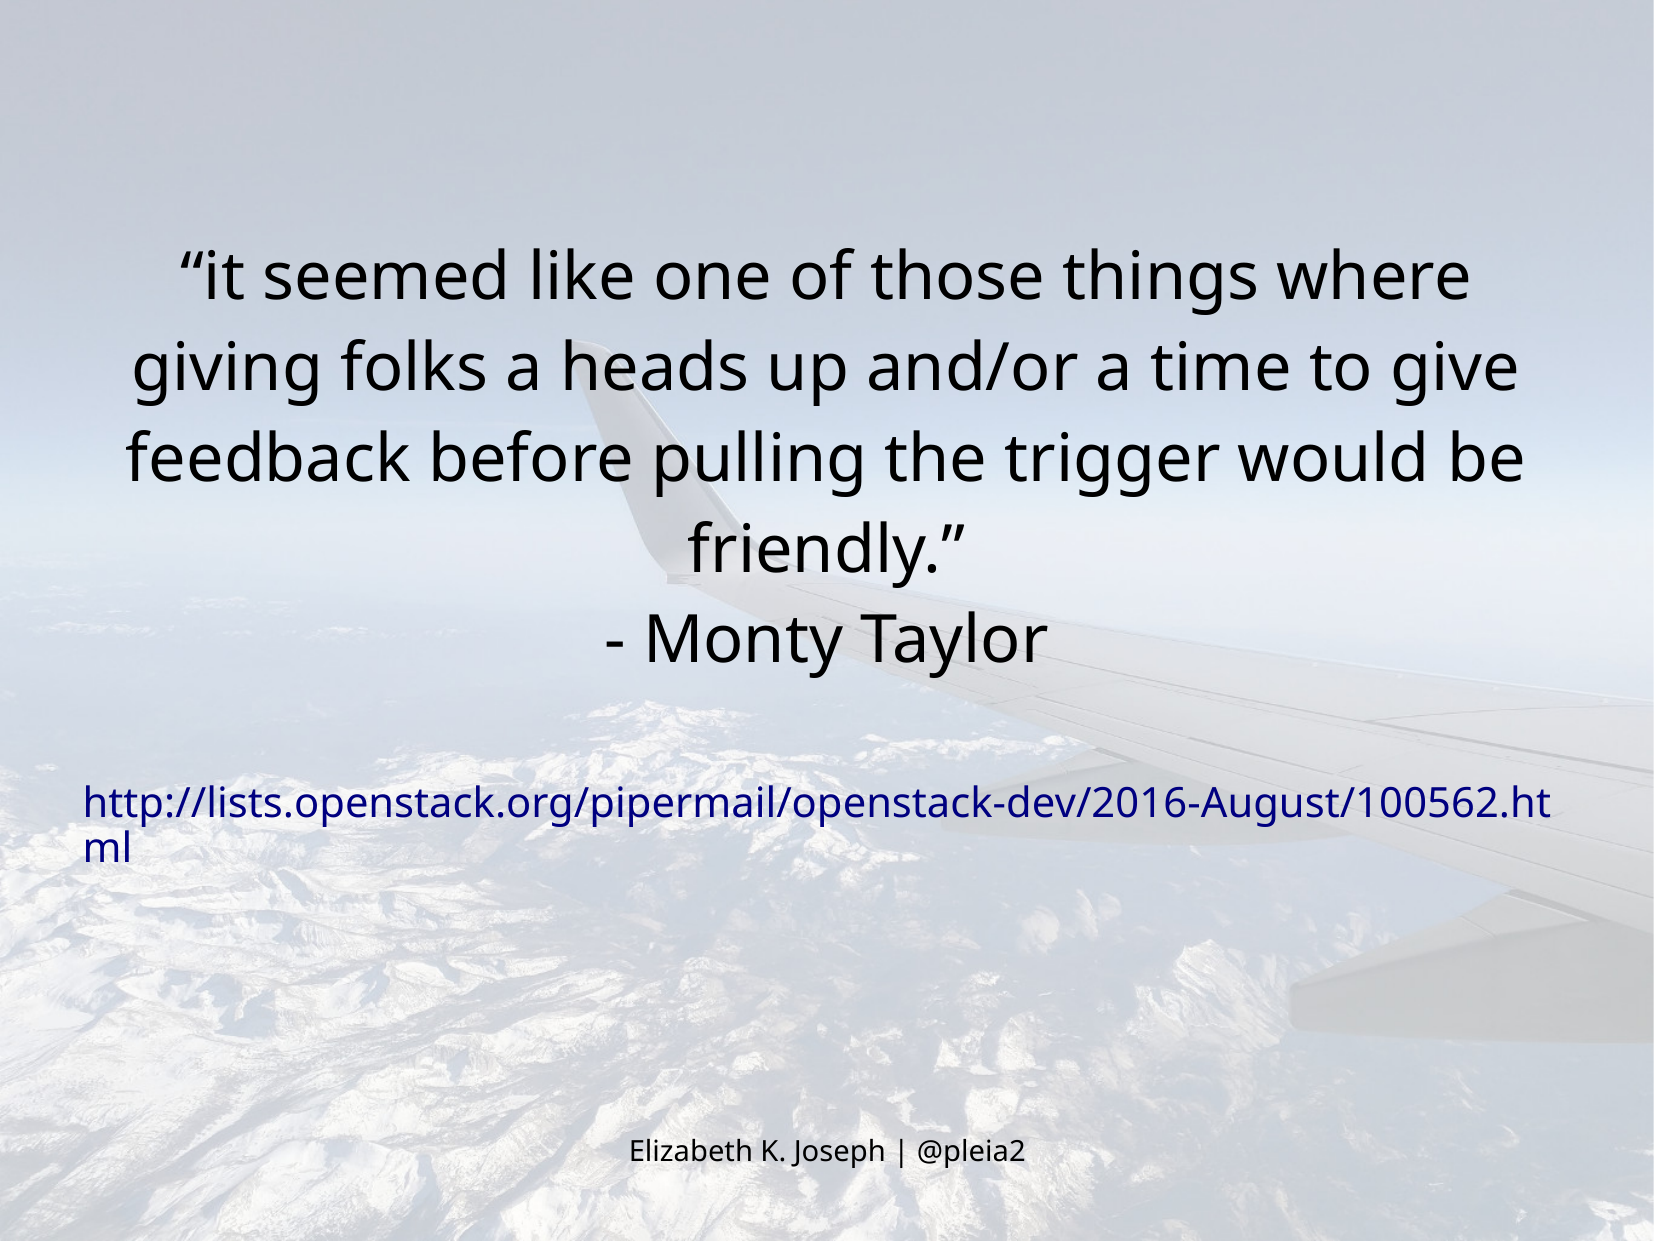

# “it seemed like one of those things where giving folks a heads up and/or a time to give feedback before pulling the trigger would be friendly.”
- Monty Taylor
http://lists.openstack.org/pipermail/openstack-dev/2016-August/100562.html
Elizabeth K. Joseph | @pleia2